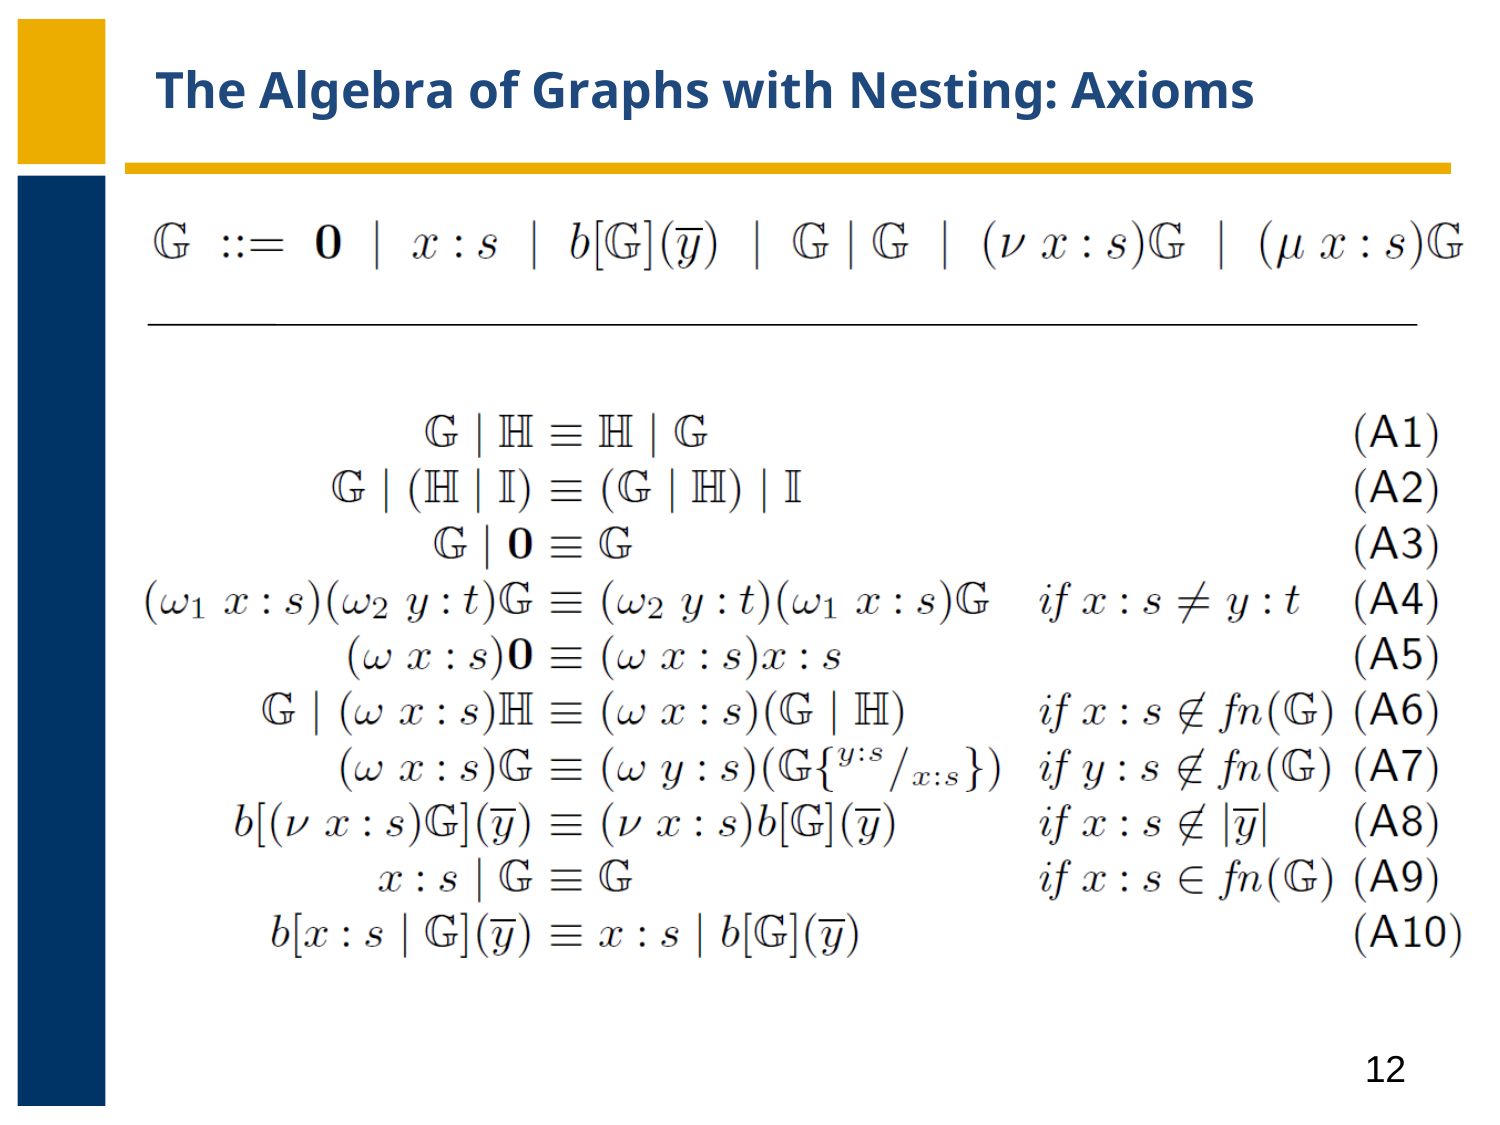

# The Algebra of Graphs with Nesting: Axioms
12